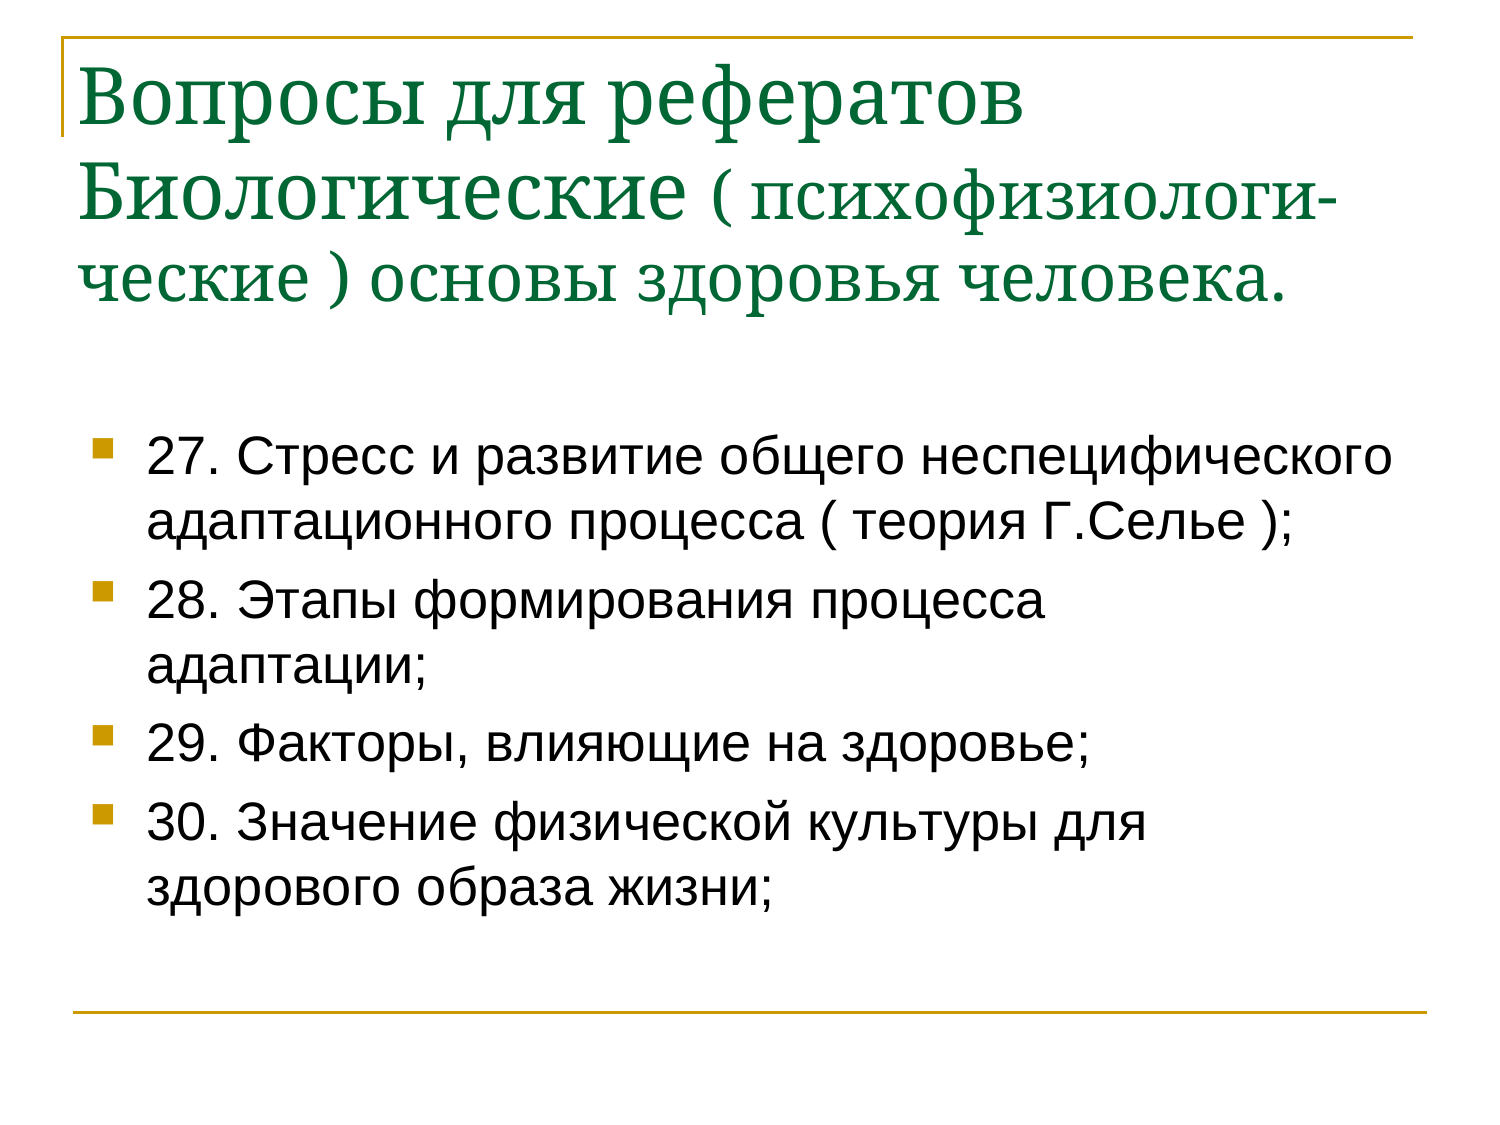

Вопросы для рефератов
Биологические ( психофизиологи-
ческие ) основы здоровья человека.
# 27. Стресс и развитие общего неспецифического адаптационного процесса ( теория Г.Селье );
28. Этапы формирования процесса адаптации;
29. Факторы, влияющие на здоровье;
30. Значение физической культуры для здорового образа жизни;